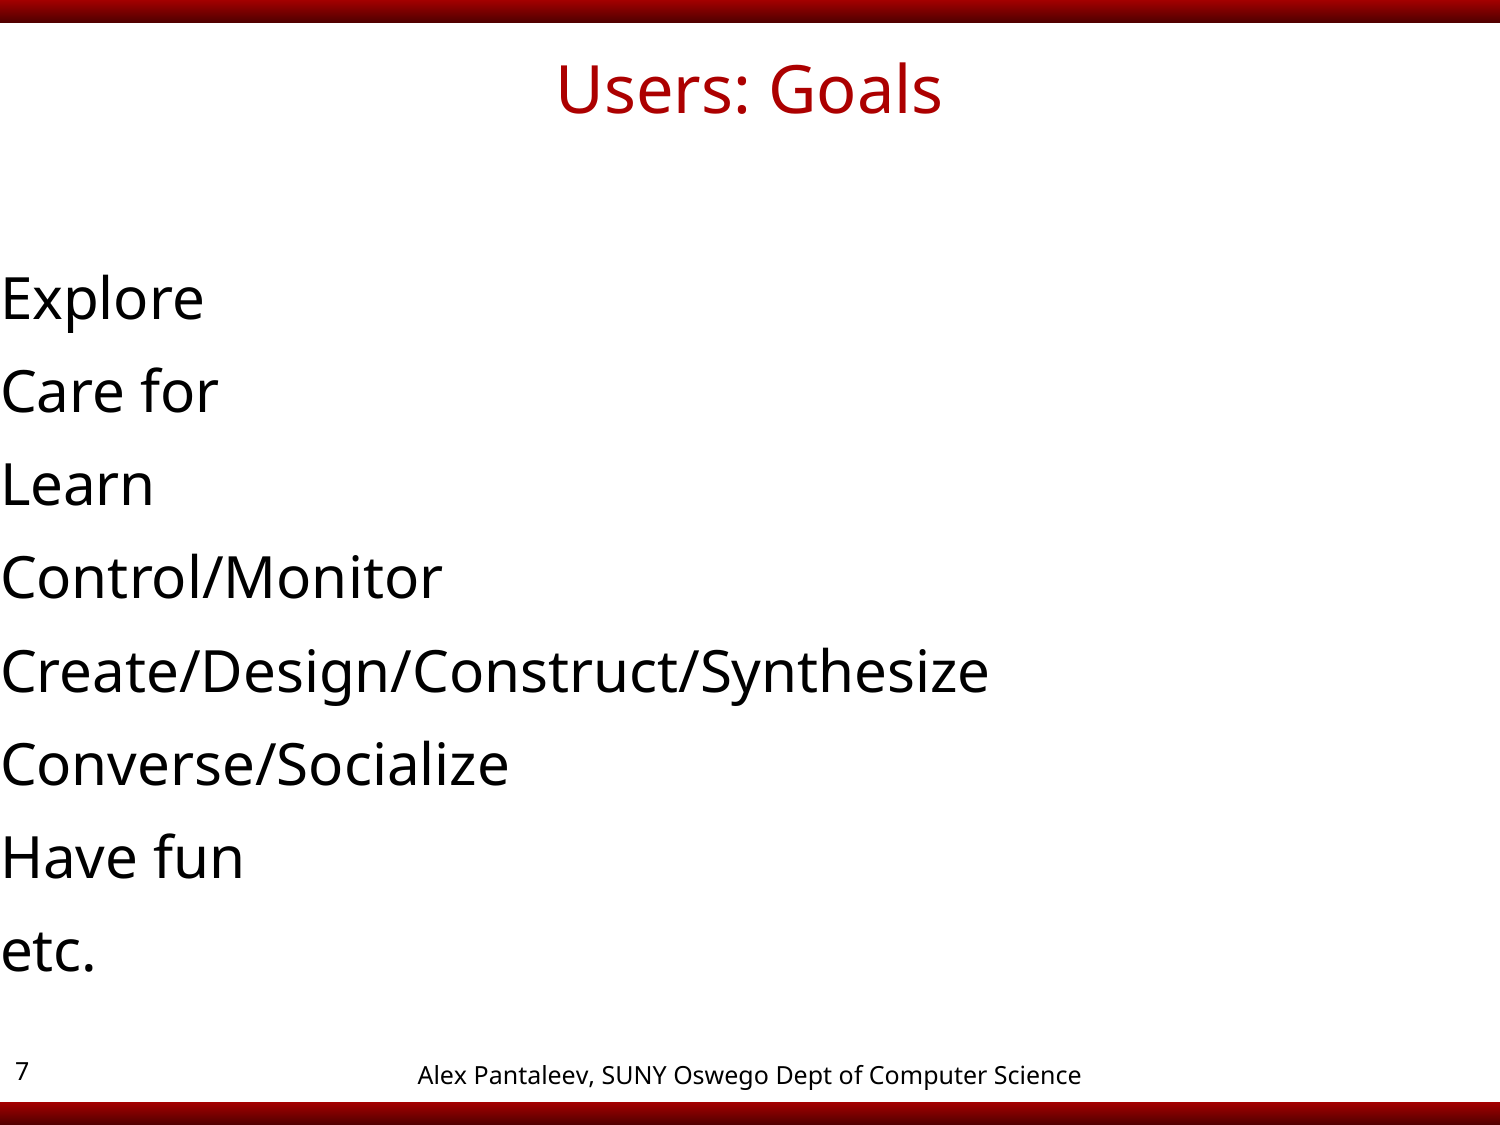

# Users: Goals
Explore
Care for
Learn
Control/Monitor
Create/Design/Construct/Synthesize
Converse/Socialize
Have fun
etc.
7